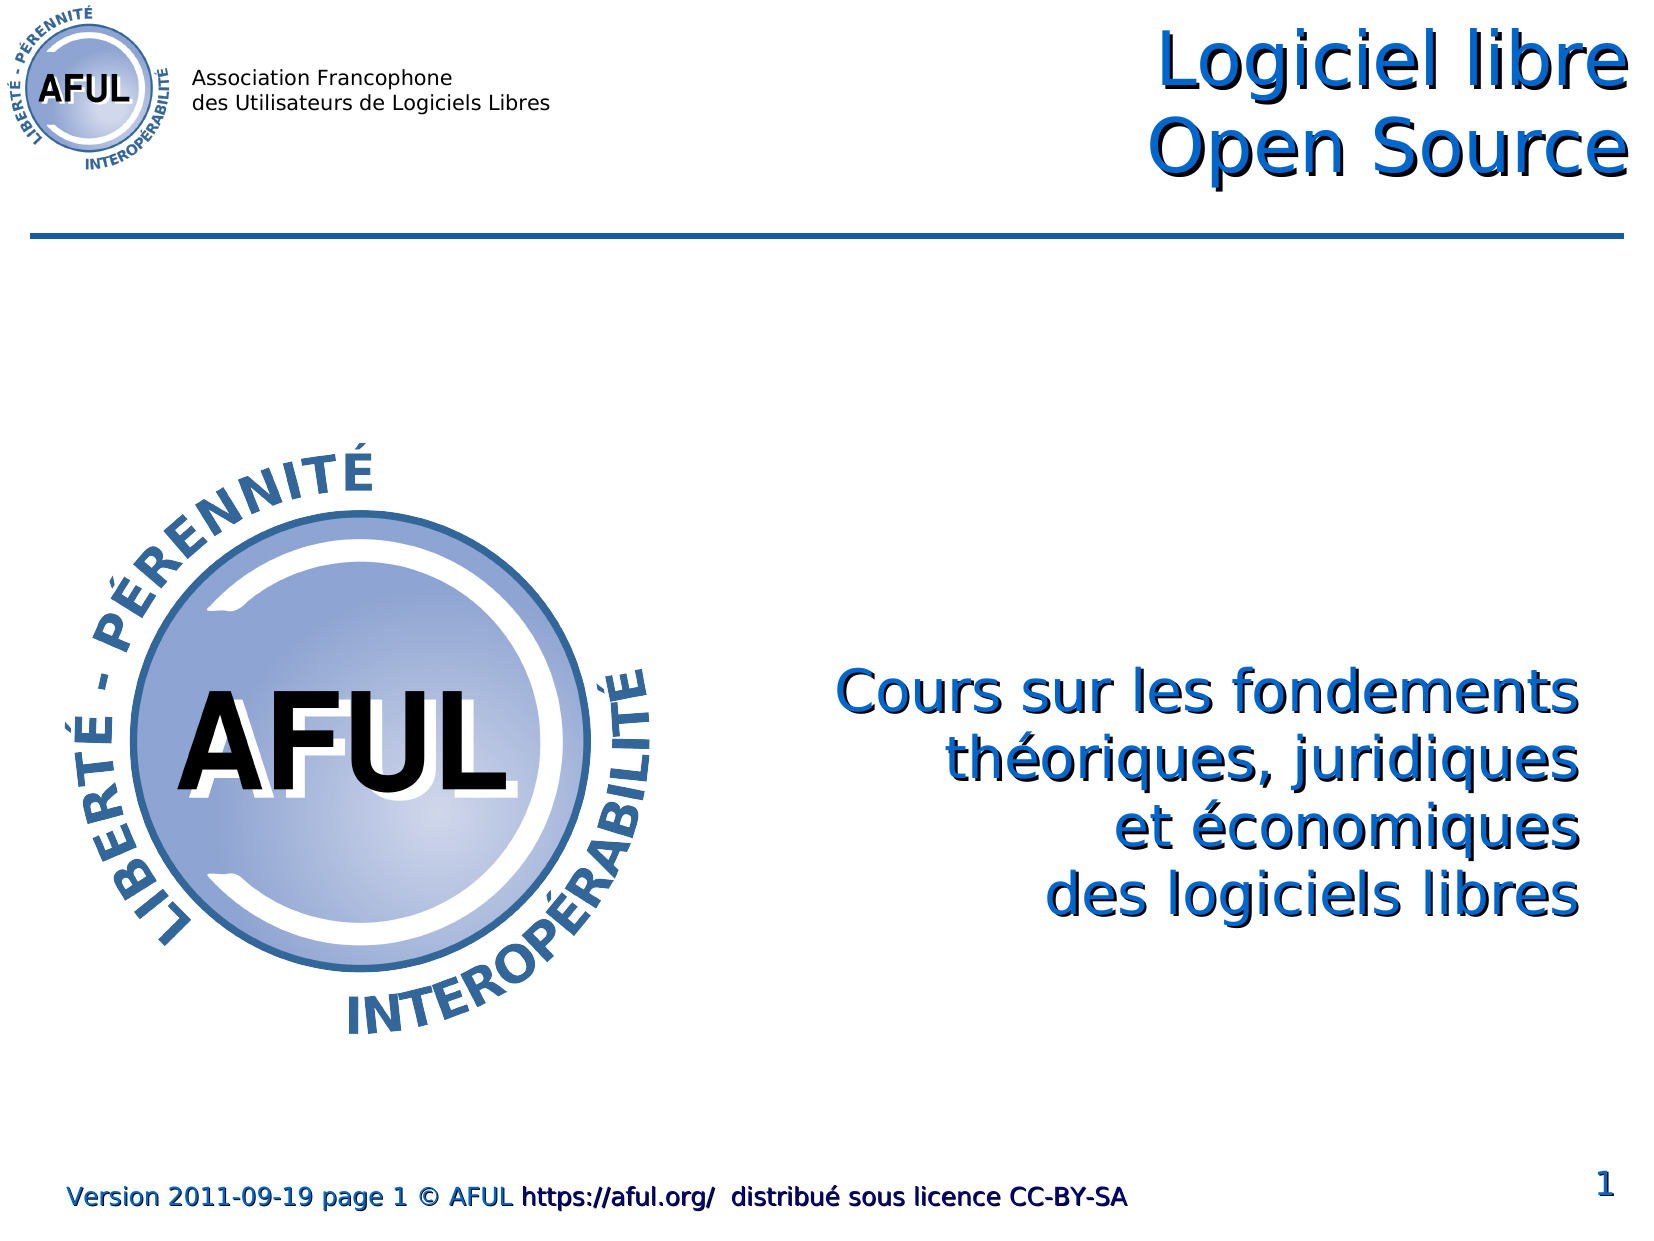

# Logiciel libre Open Source
Cours sur les fondements
théoriques, juridiques
et économiques
des logiciels libres